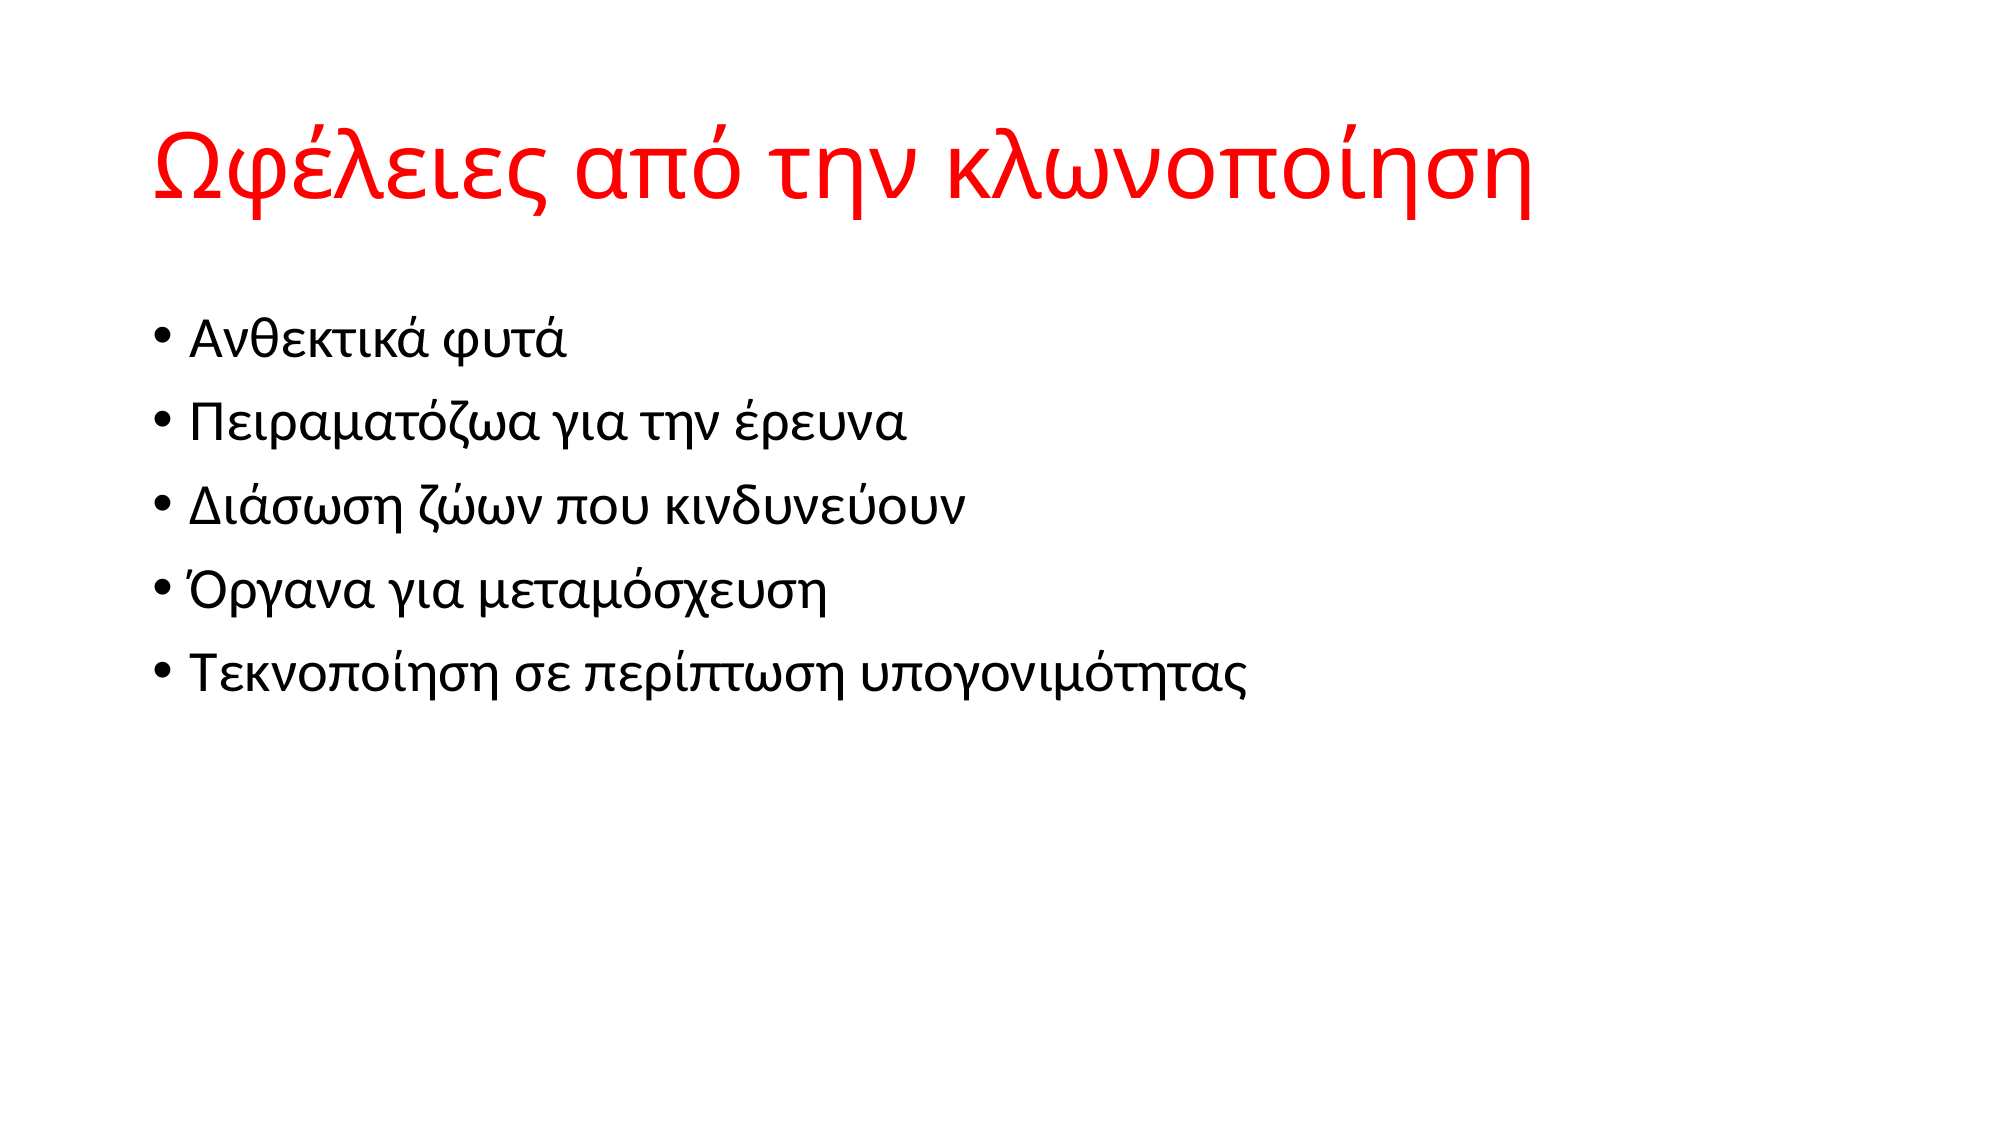

# Ωφέλειες από την κλωνοποίηση
Ανθεκτικά φυτά
Πειραματόζωα για την έρευνα
Διάσωση ζώων που κινδυνεύουν
Όργανα για μεταμόσχευση
Τεκνοποίηση σε περίπτωση υπογονιμότητας